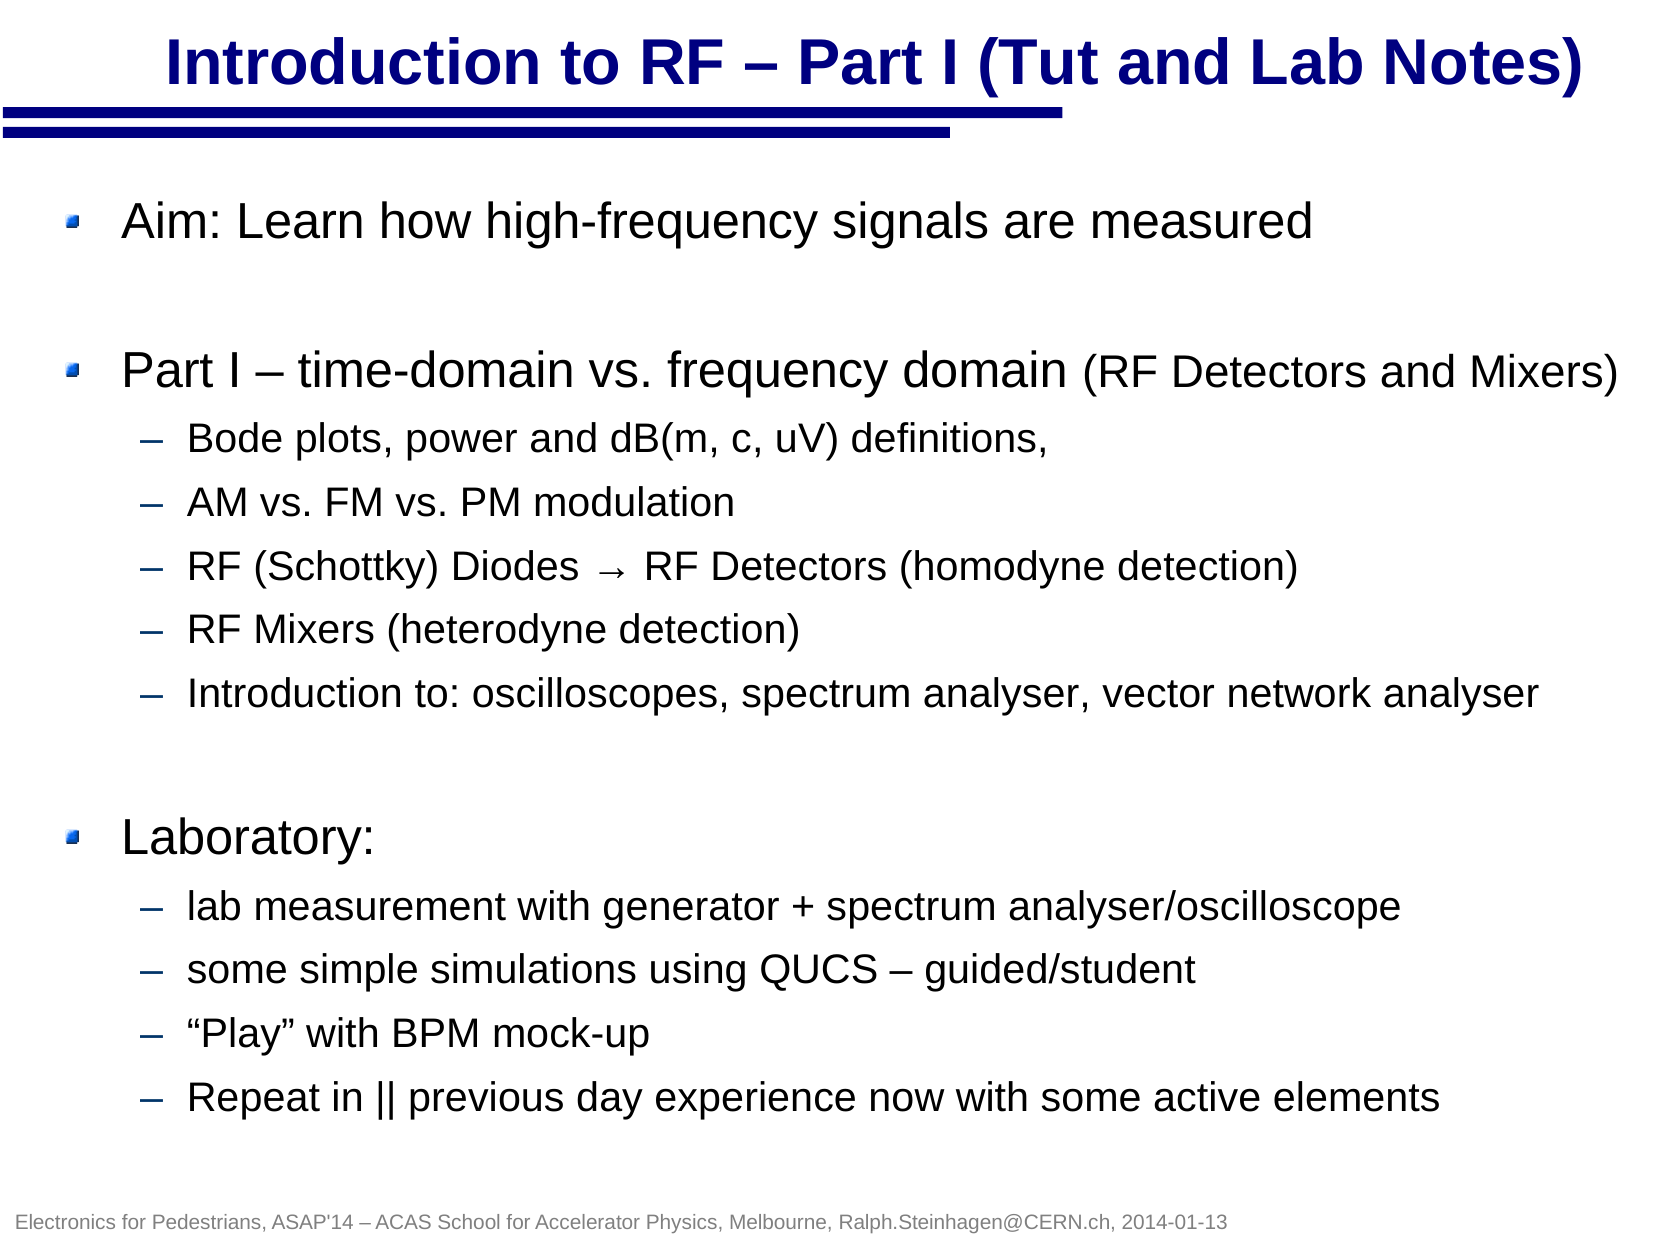

# Introduction to RF – Part I (Tut and Lab Notes)
Aim: Learn how high-frequency signals are measured
Part I – time-domain vs. frequency domain (RF Detectors and Mixers)
Bode plots, power and dB(m, c, uV) definitions,
AM vs. FM vs. PM modulation
RF (Schottky) Diodes → RF Detectors (homodyne detection)
RF Mixers (heterodyne detection)
Introduction to: oscilloscopes, spectrum analyser, vector network analyser
Laboratory:
lab measurement with generator + spectrum analyser/oscilloscope
some simple simulations using QUCS – guided/student
“Play” with BPM mock-up
Repeat in || previous day experience now with some active elements